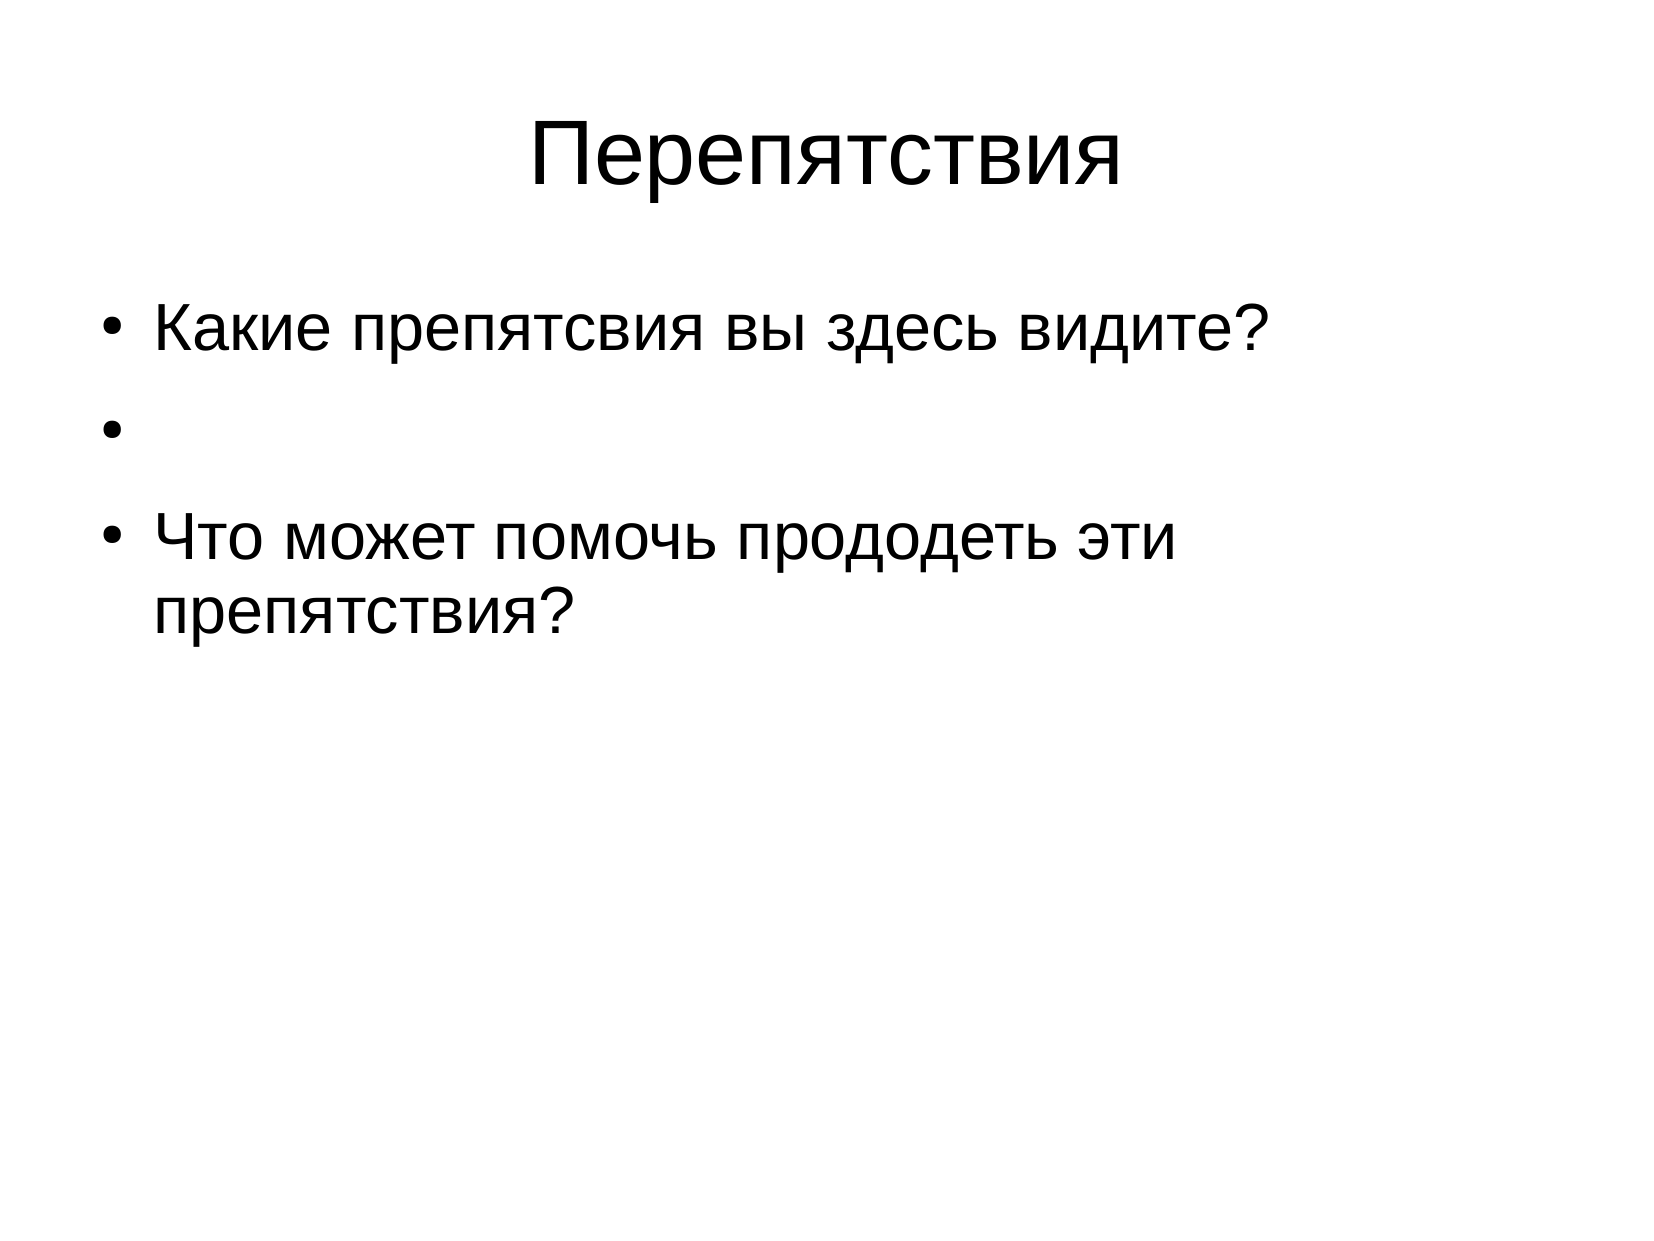

# Перепятствия
Какие препятсвия вы здесь видите?
Что может помочь прододеть эти препятствия?